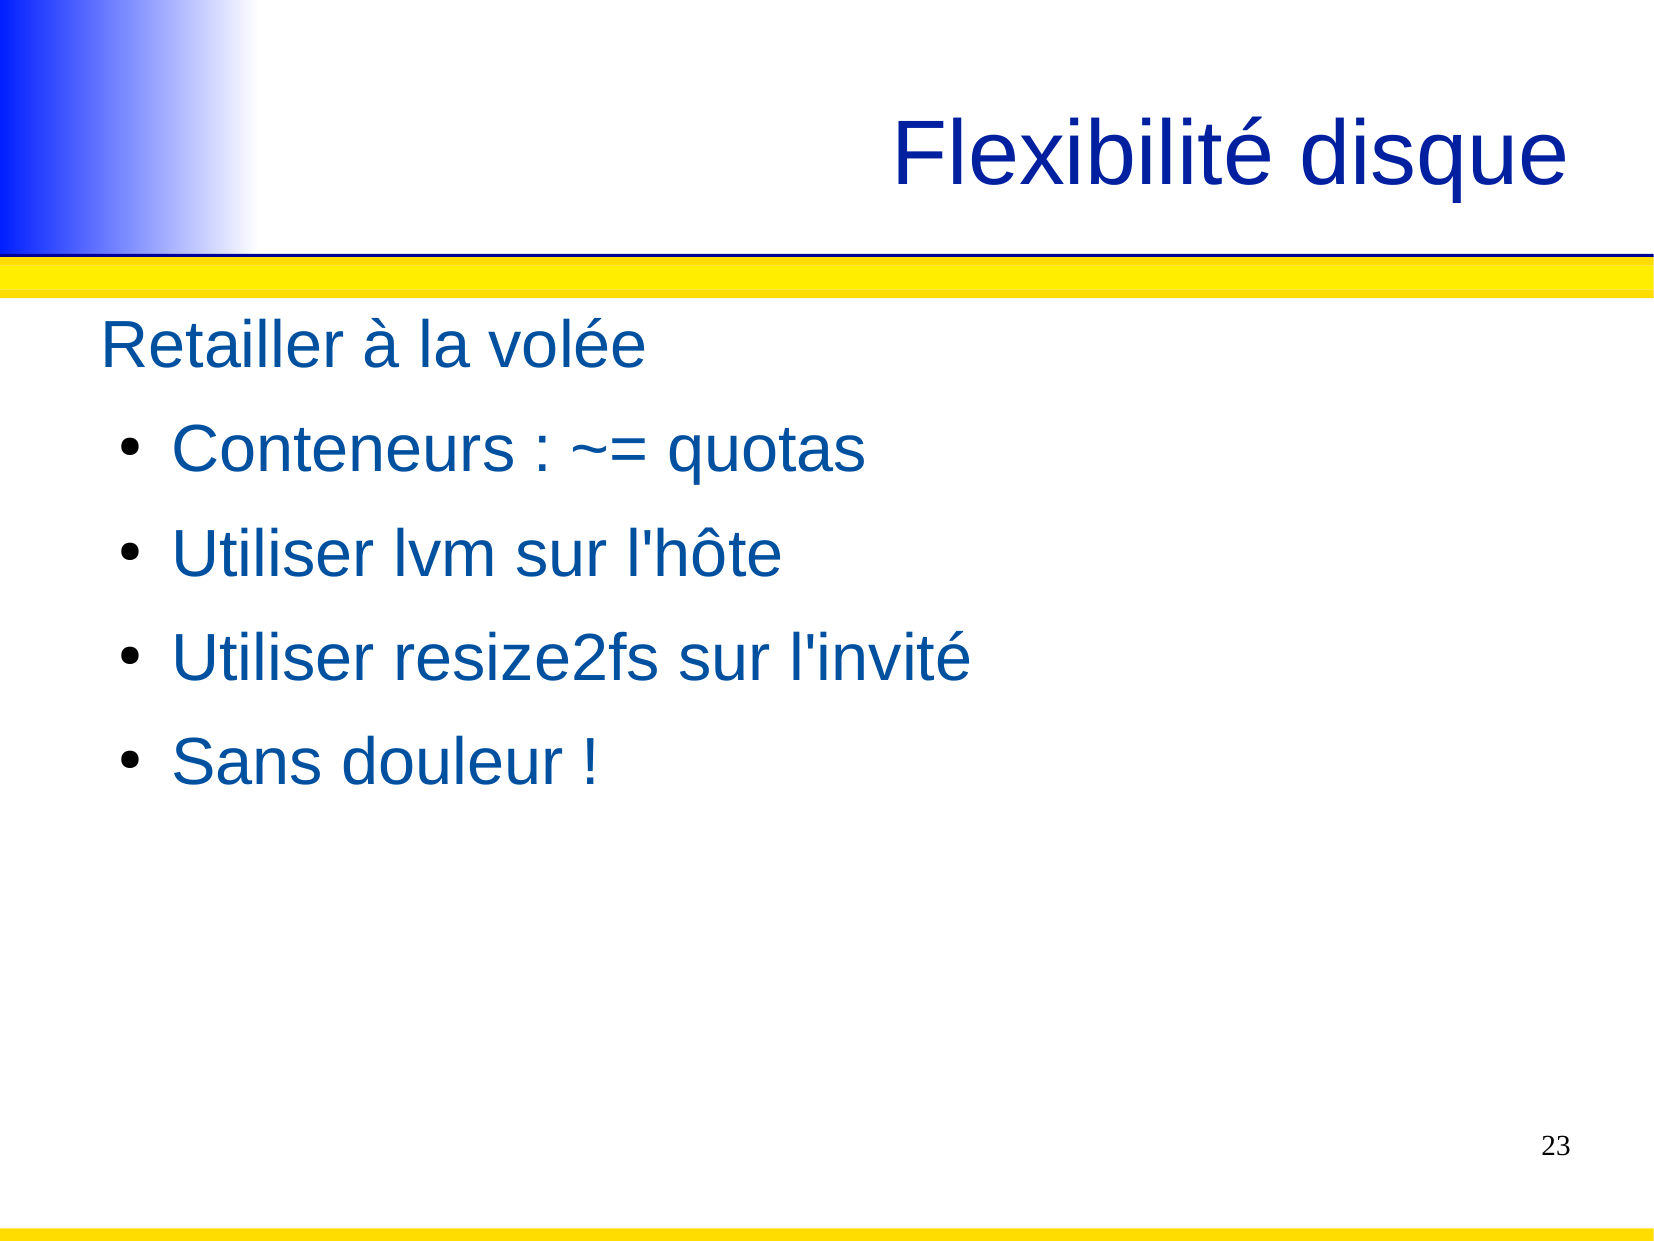

# Flexibilité disque
Retailler à la volée
Conteneurs : ~= quotas
Utiliser lvm sur l'hôte
Utiliser resize2fs sur l'invité
Sans douleur !
23